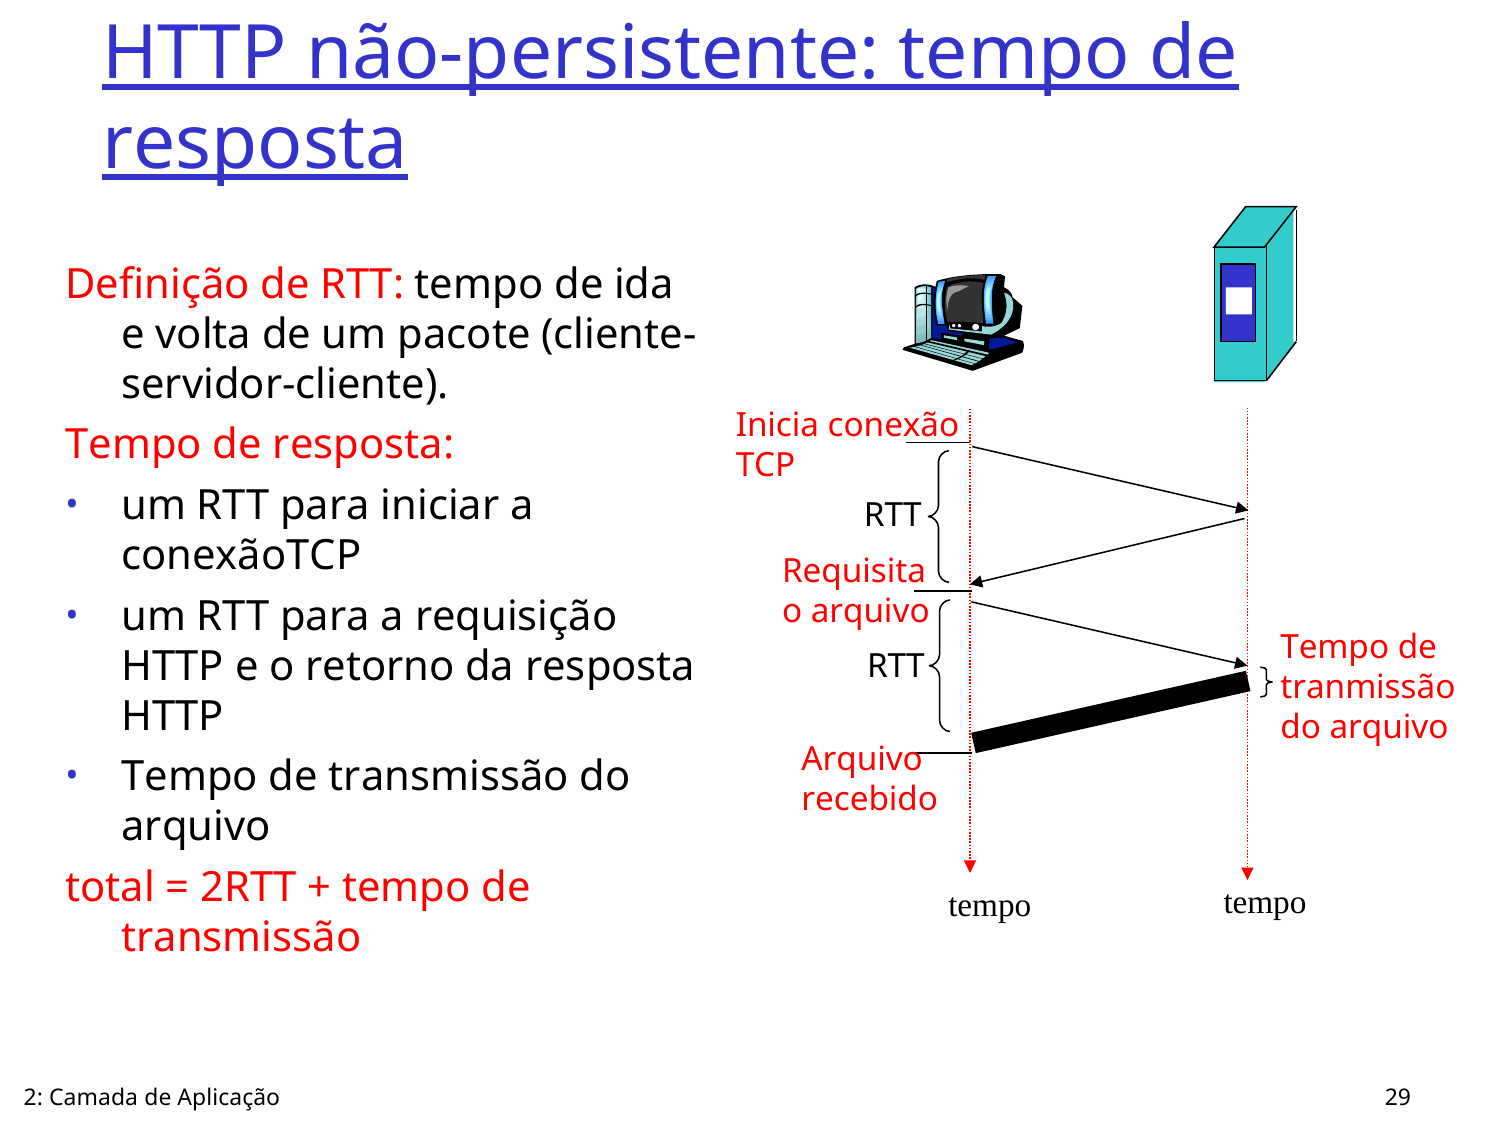

# HTTP não-persistente: tempo de resposta
Inicia conexão
TCP
RTT
Requisita
o arquivo
Tempo de
tranmissão
do arquivo
RTT
Arquivo
recebido
tempo
tempo
Definição de RTT: tempo de ida e volta de um pacote (cliente-servidor-cliente).
Tempo de resposta:
um RTT para iniciar a conexãoTCP
um RTT para a requisição HTTP e o retorno da resposta HTTP
Tempo de transmissão do arquivo
total = 2RTT + tempo de transmissão
29